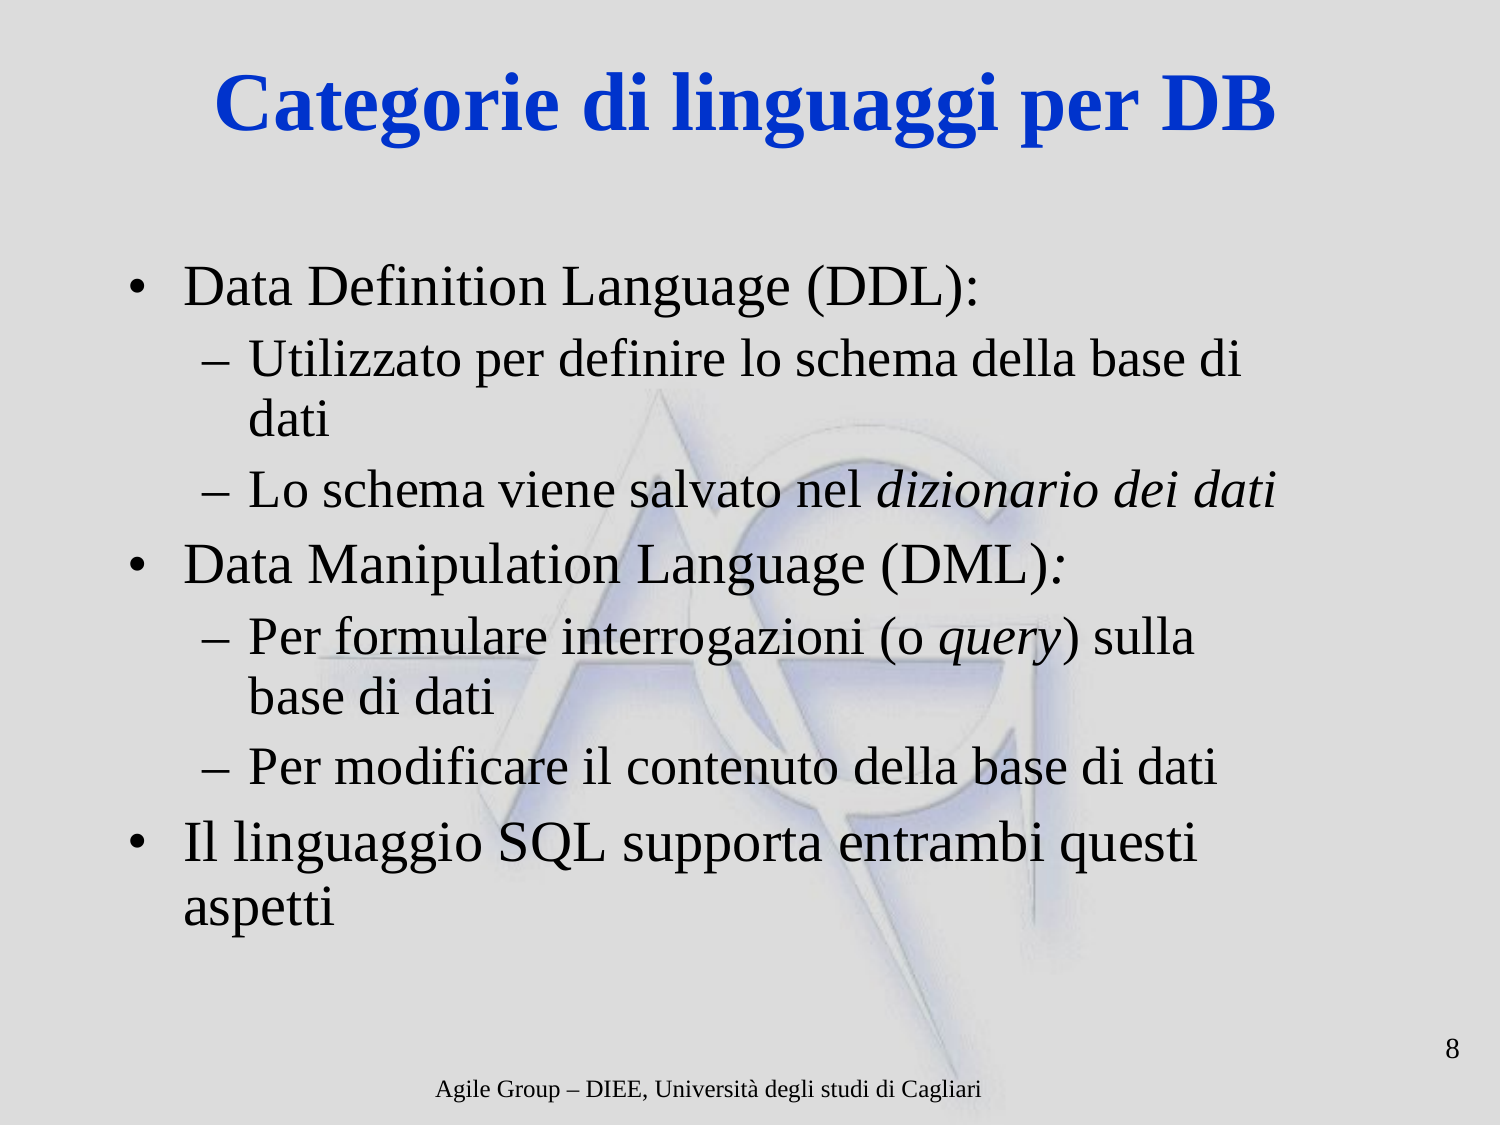

# Categorie di linguaggi per DB
Data Definition Language (DDL):
Utilizzato per definire lo schema della base di dati
Lo schema viene salvato nel dizionario dei dati
Data Manipulation Language (DML):
Per formulare interrogazioni (o query) sulla base di dati
Per modificare il contenuto della base di dati
Il linguaggio SQL supporta entrambi questi aspetti
8